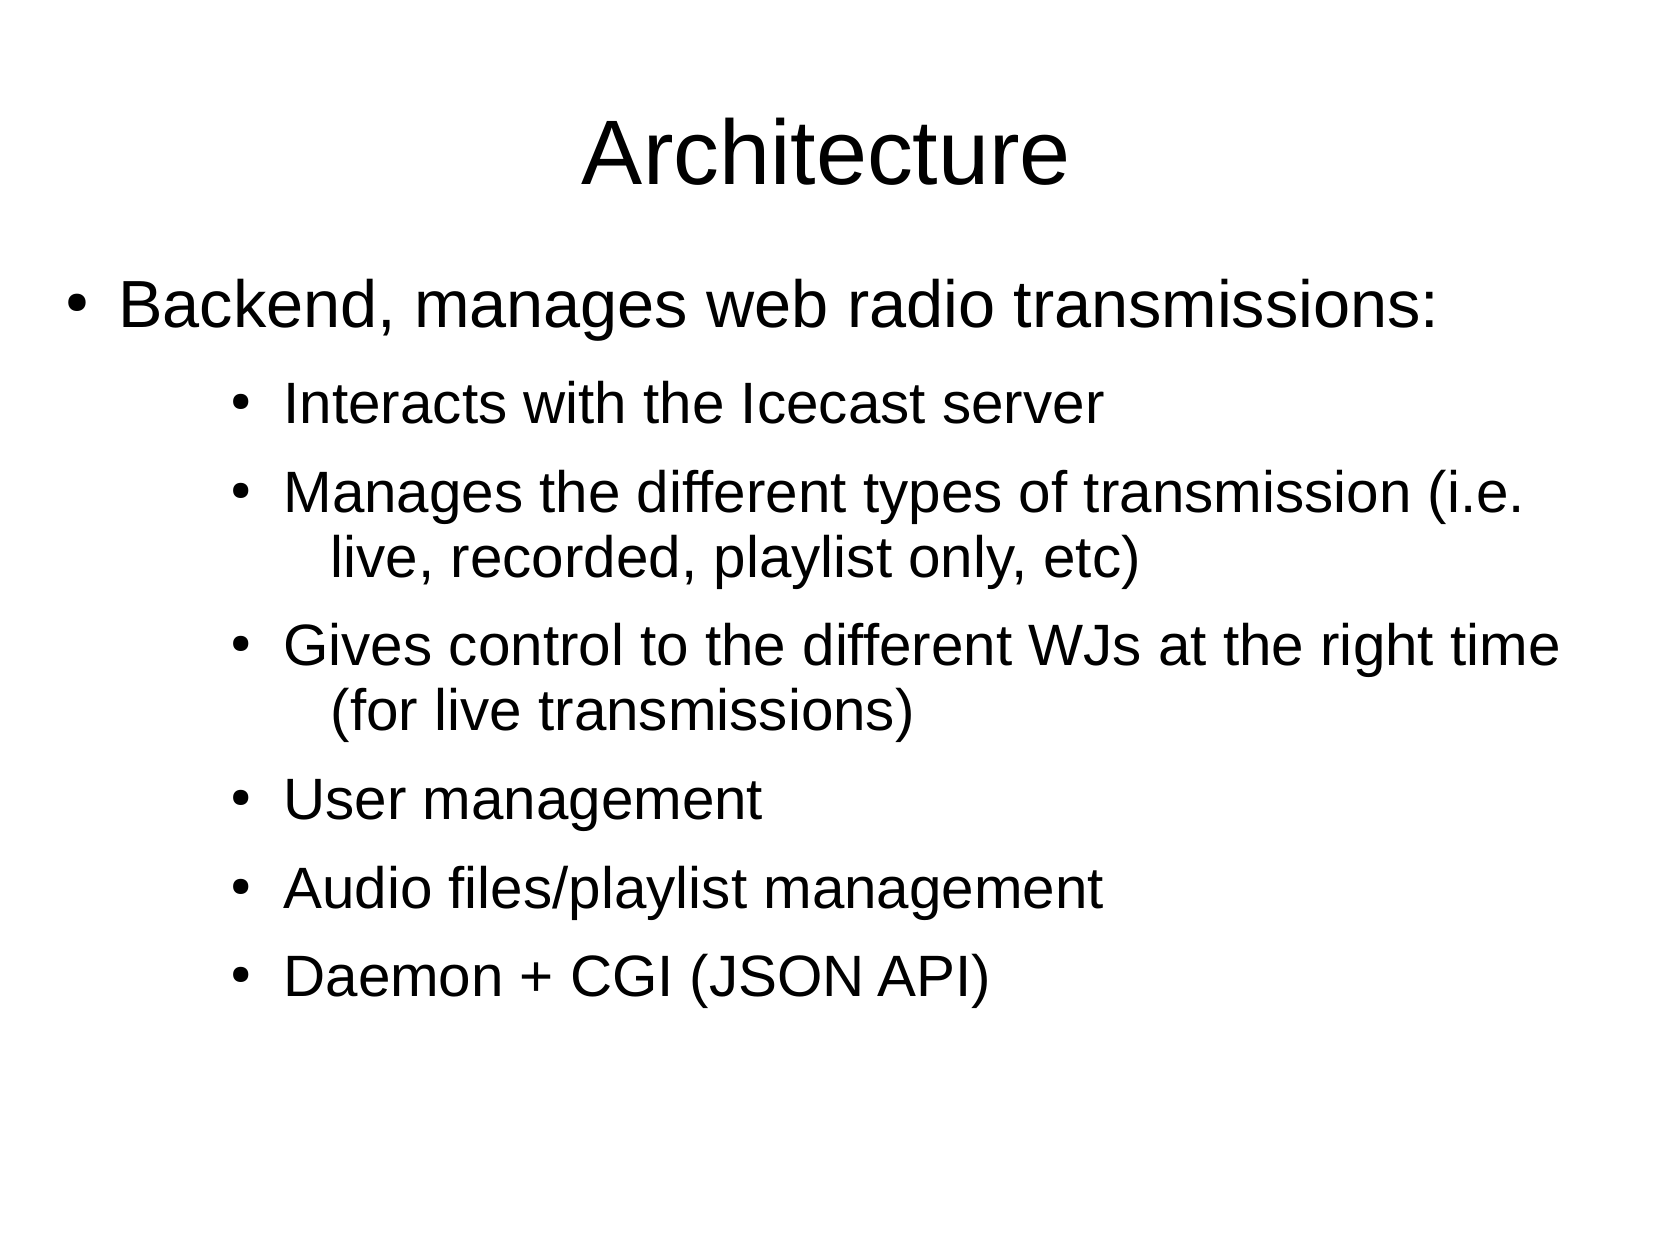

# Architecture
Backend, manages web radio transmissions:
Interacts with the Icecast server
Manages the different types of transmission (i.e. live, recorded, playlist only, etc)
Gives control to the different WJs at the right time (for live transmissions)
User management
Audio files/playlist management
Daemon + CGI (JSON API)